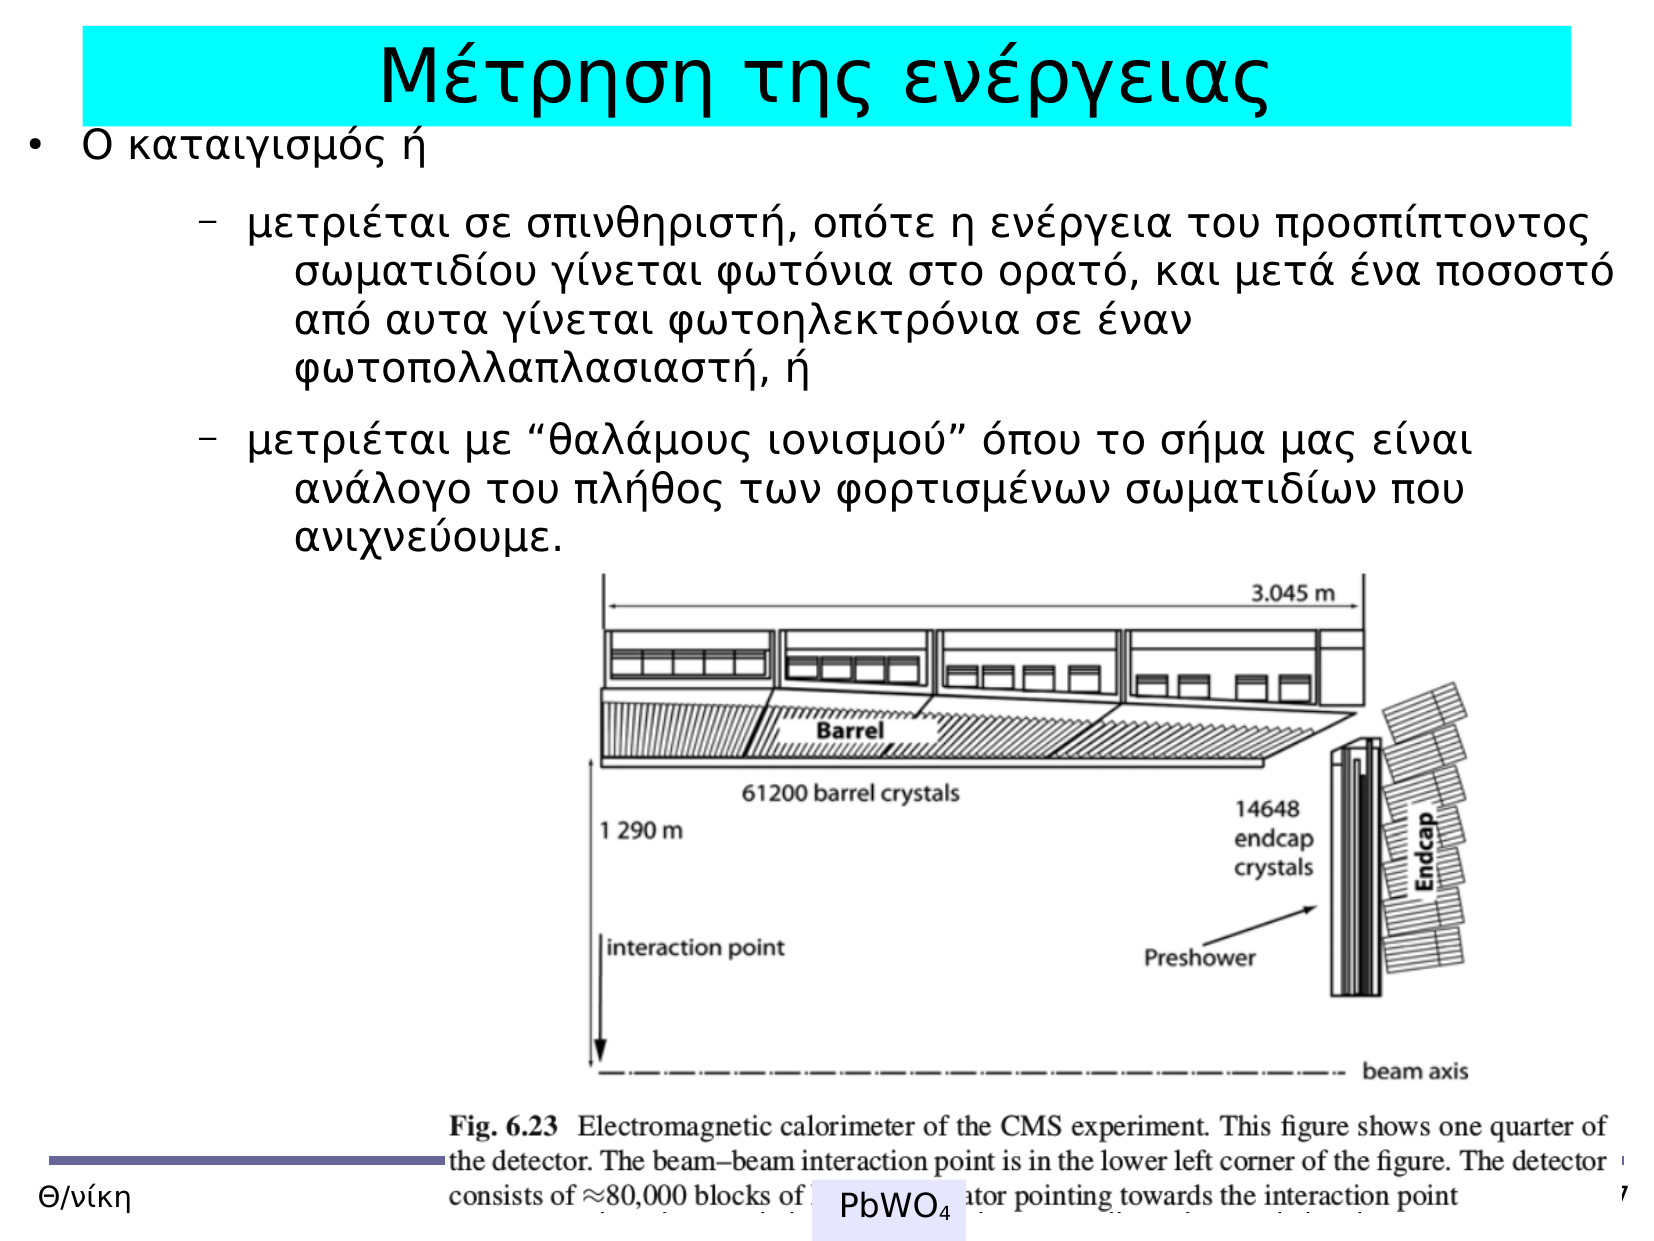

# Μέτρηση της ενέργειας
Ο καταιγισμός ή
μετριέται σε σπινθηριστή, οπότε η ενέργεια του προσπίπτοντος σωματιδίου γίνεται φωτόνια στο ορατό, και μετά ένα ποσοστό από αυτα γίνεται φωτοηλεκτρόνια σε έναν φωτοπολλαπλασιαστή, ή
μετριέται με “θαλάμους ιονισμού” όπου το σήμα μας είναι ανάλογο του πλήθος των φορτισμένων σωματιδίων που ανιχνεύουμε.
PbWO4
Θ/νίκη
Κ. Κορδάς - Μέτρηση ενέργειας - σπινθηριτές/καλορίμετρα
37